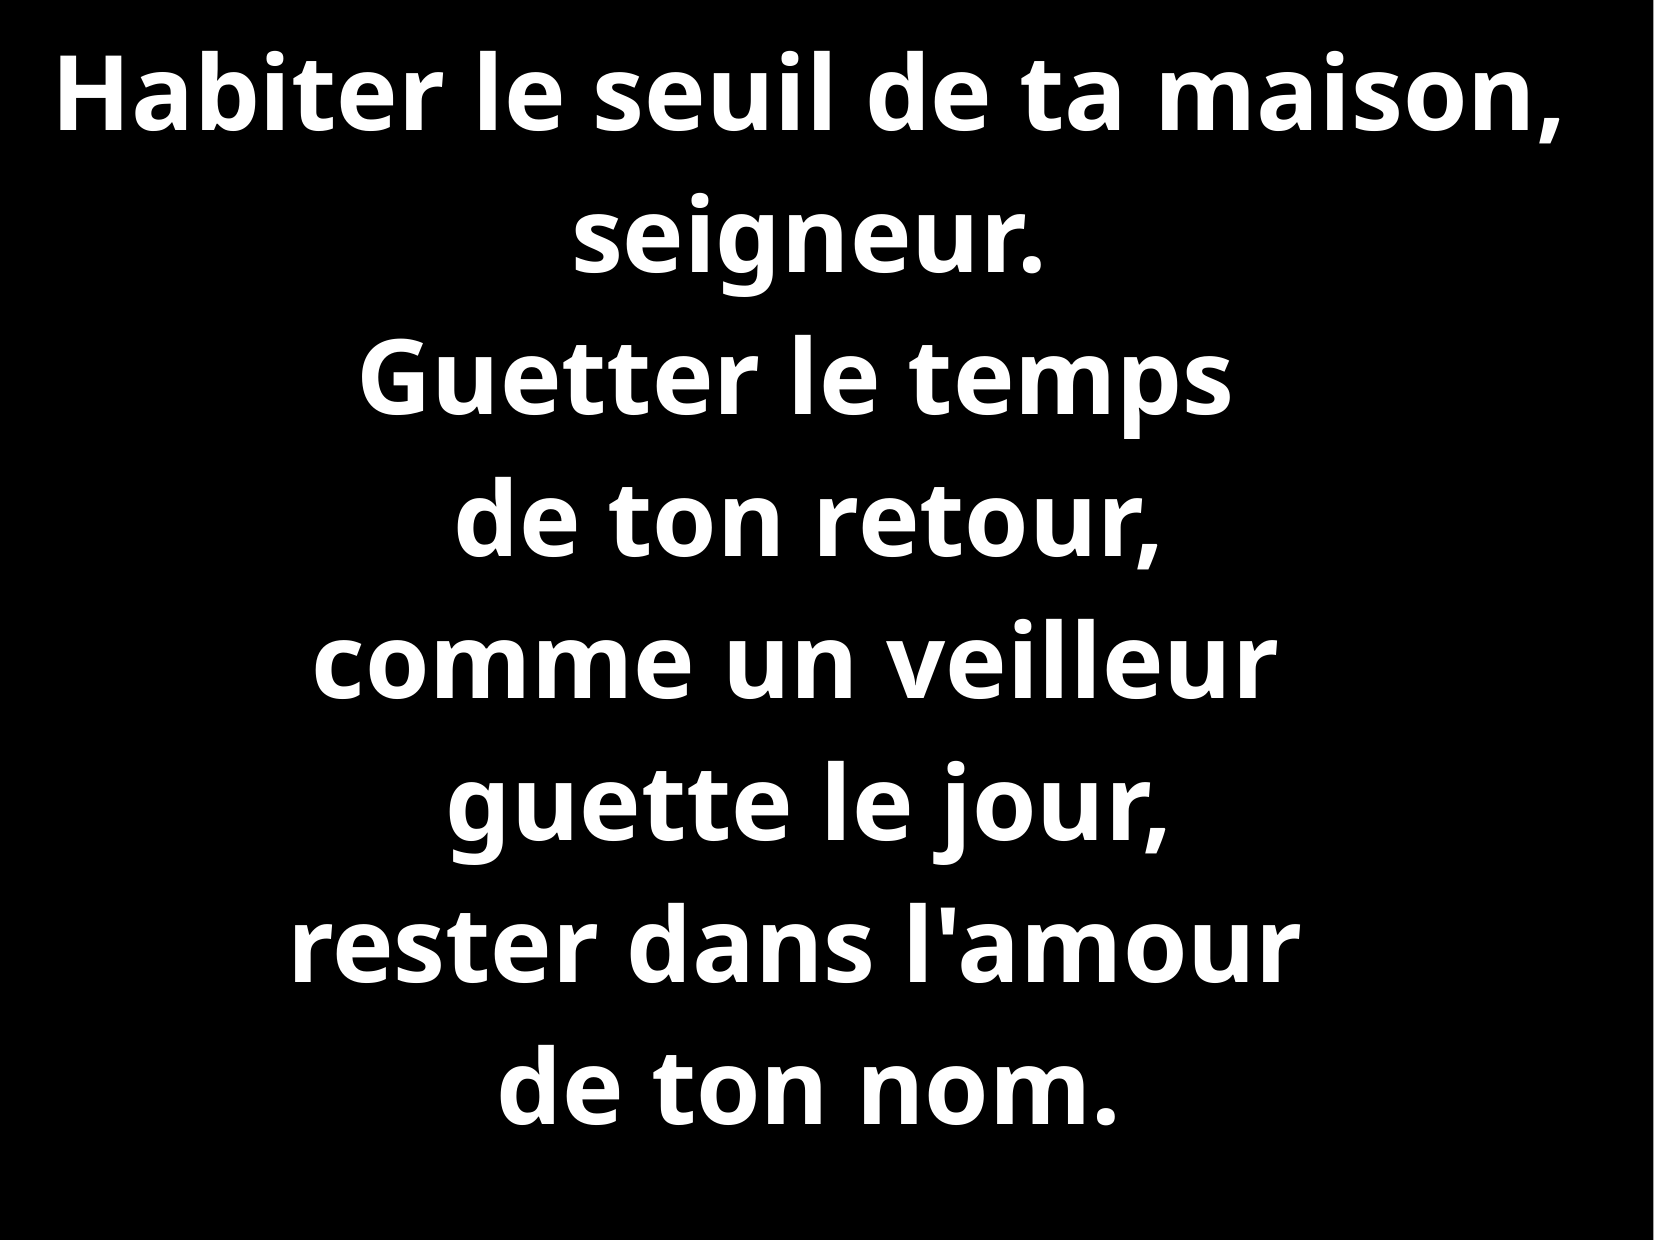

Habiter le seuil de ta maison, seigneur.
Guetter le temps
de ton retour,
comme un veilleur
guette le jour,
rester dans l'amour
de ton nom.